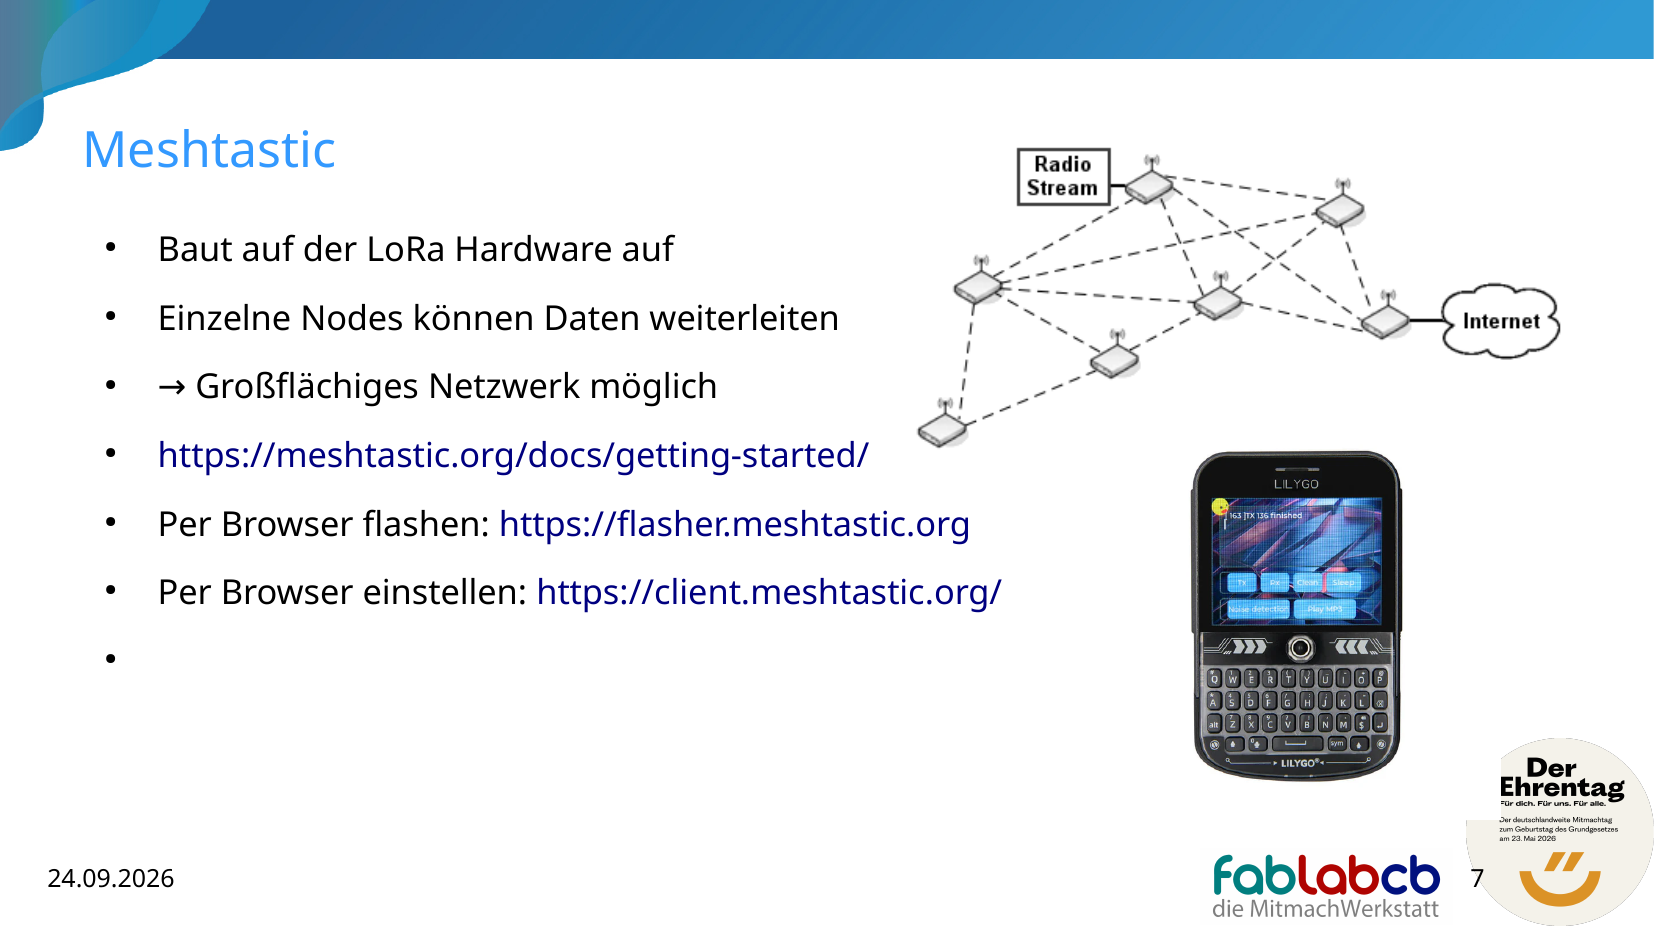

# Meshtastic
Baut auf der LoRa Hardware auf
Einzelne Nodes können Daten weiterleiten
→ Großflächiges Netzwerk möglich
https://meshtastic.org/docs/getting-started/
Per Browser flashen: https://flasher.meshtastic.org
Per Browser einstellen: https://client.meshtastic.org/
7